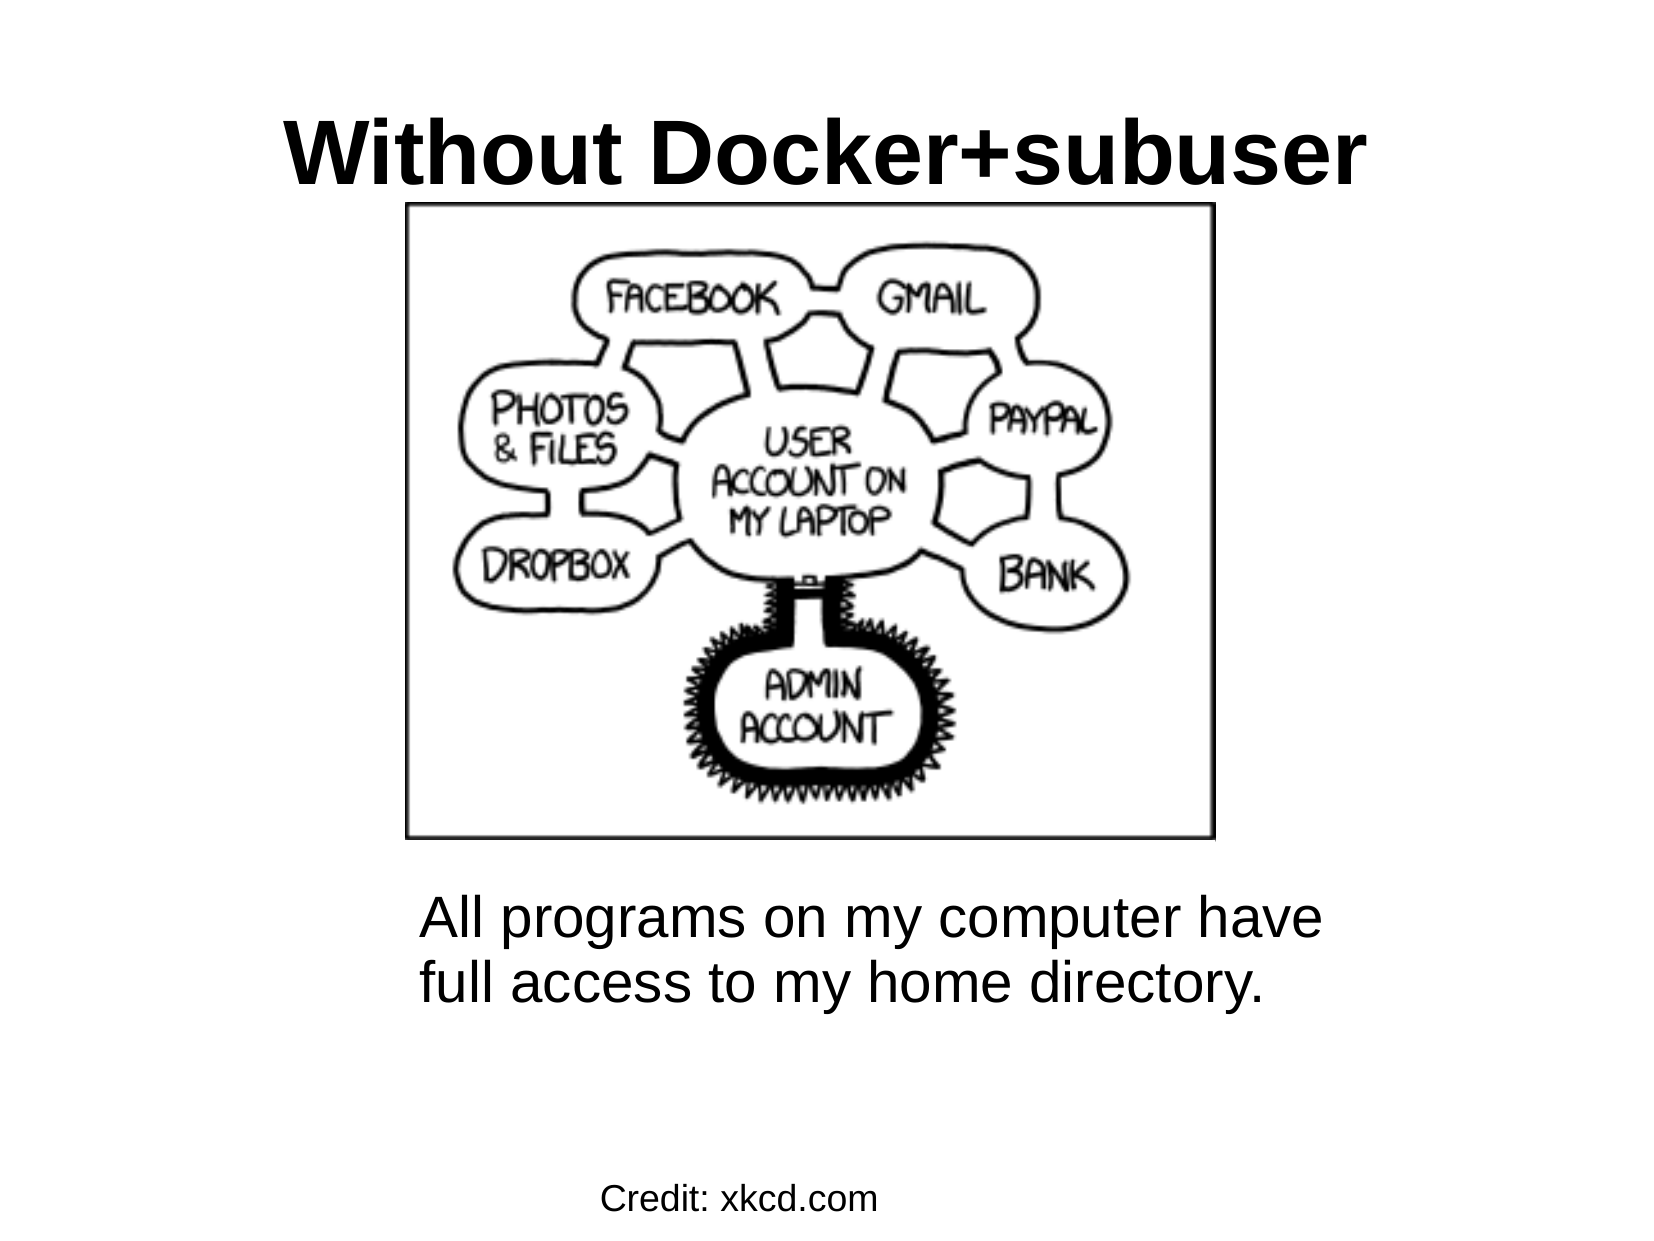

# Without Docker+subuser
All programs on my computer have
full access to my home directory.
Credit: xkcd.com